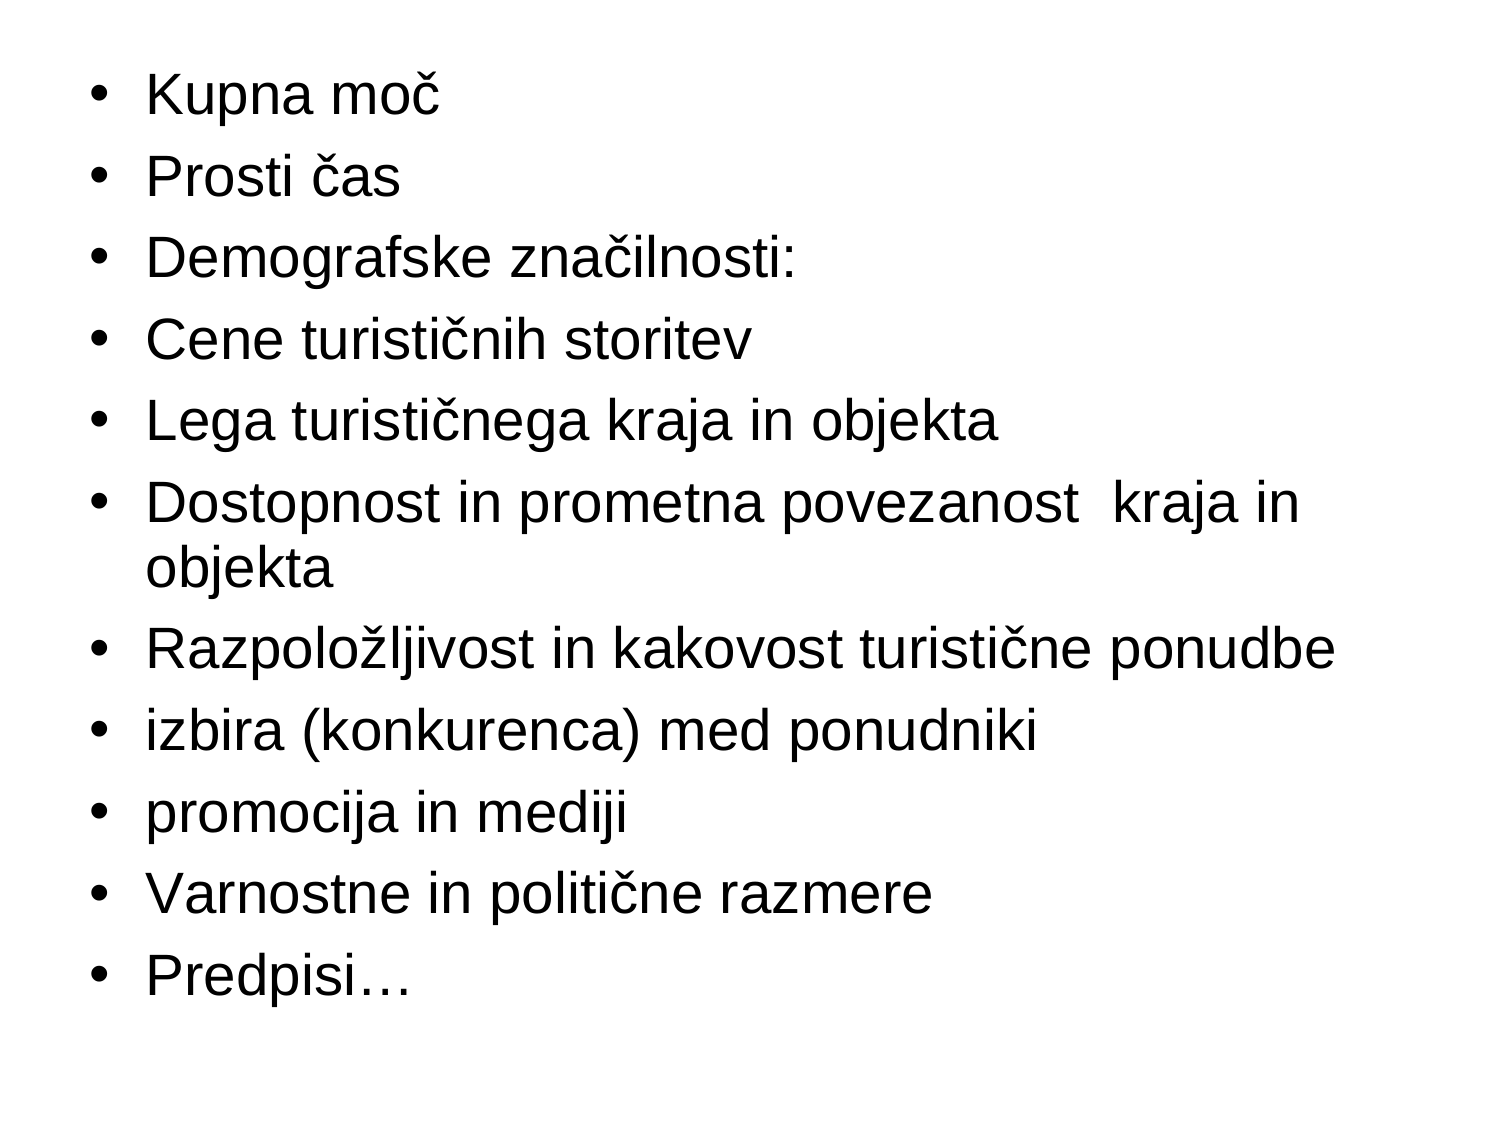

# Kupna moč
Prosti čas
Demografske značilnosti:
Cene turističnih storitev
Lega turističnega kraja in objekta
Dostopnost in prometna povezanost kraja in objekta
Razpoložljivost in kakovost turistične ponudbe
izbira (konkurenca) med ponudniki
promocija in mediji
Varnostne in politične razmere
Predpisi…